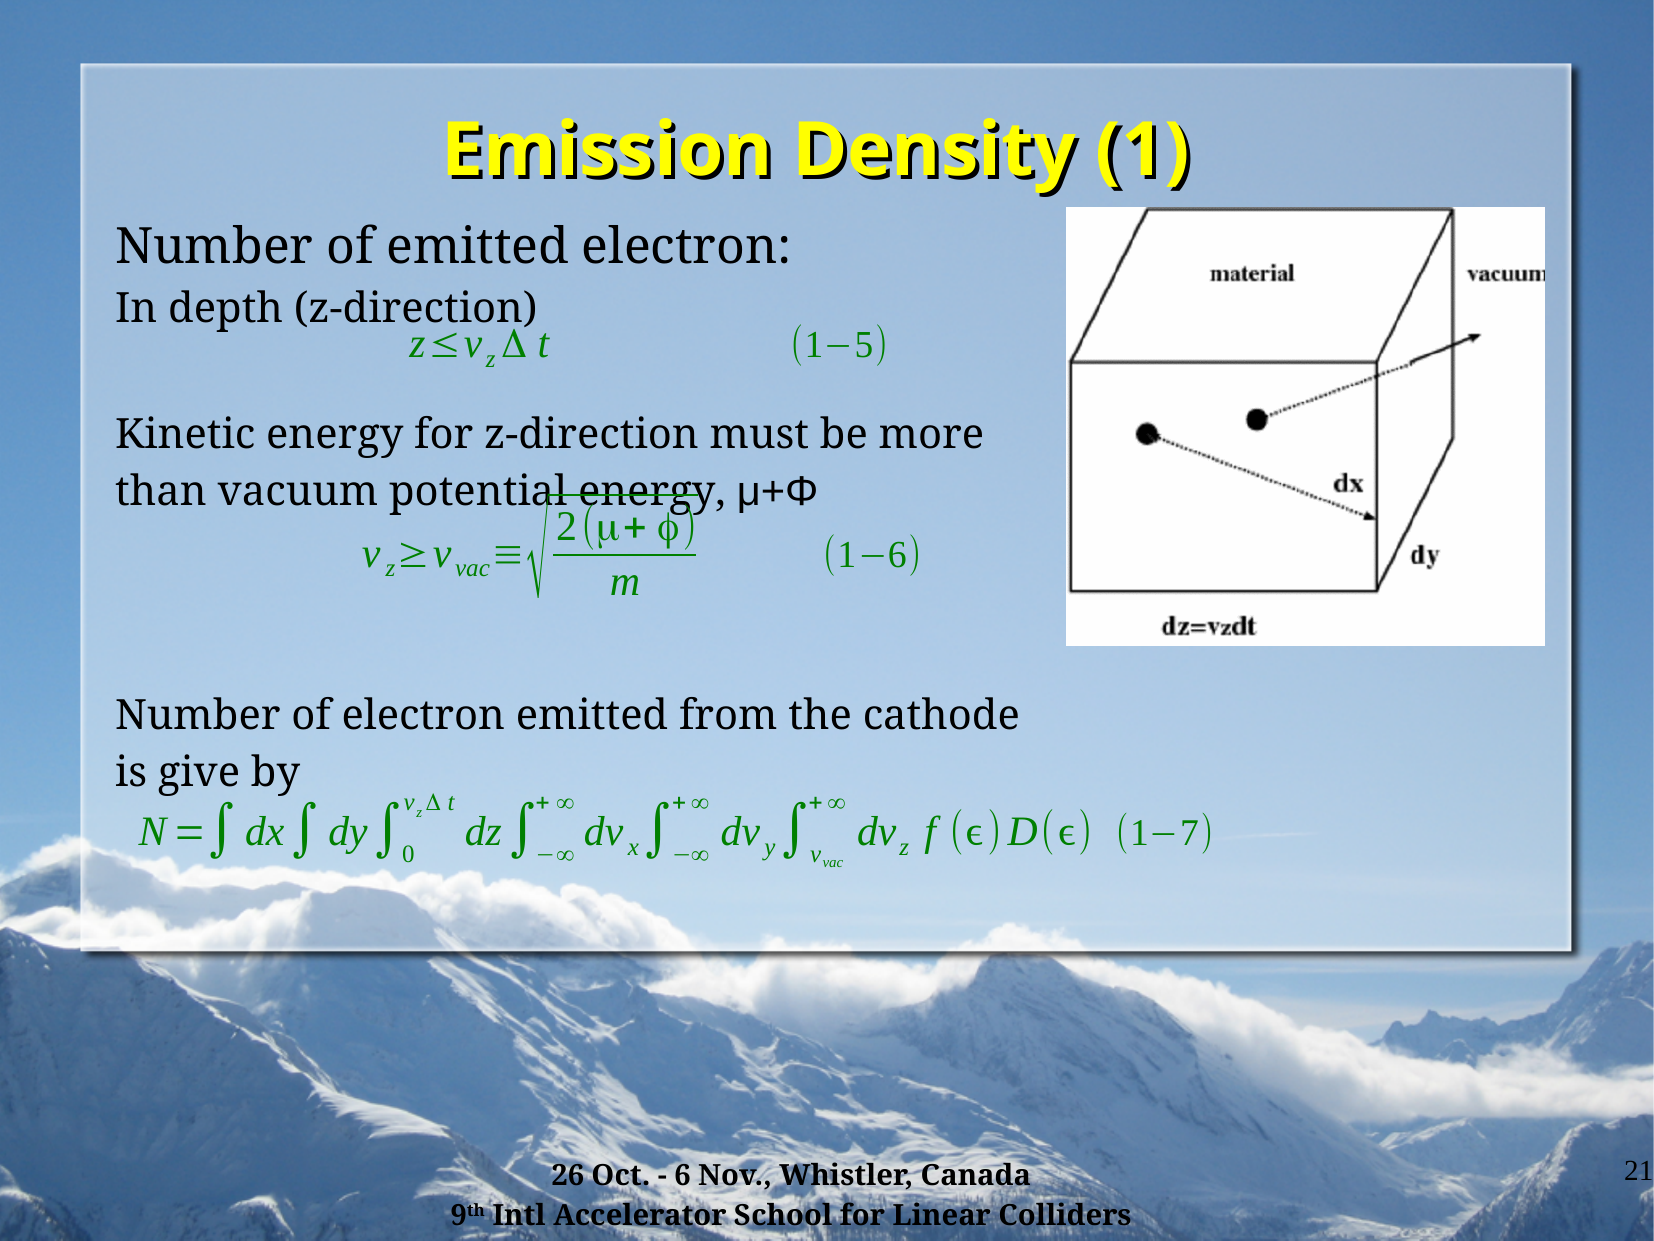

# Emission Density (1)
Number of emitted electron:
In depth (z-direction)
Kinetic energy for z-direction must be more than vacuum potential energy, μ+Φ
Number of electron emitted from the cathode is give by
21